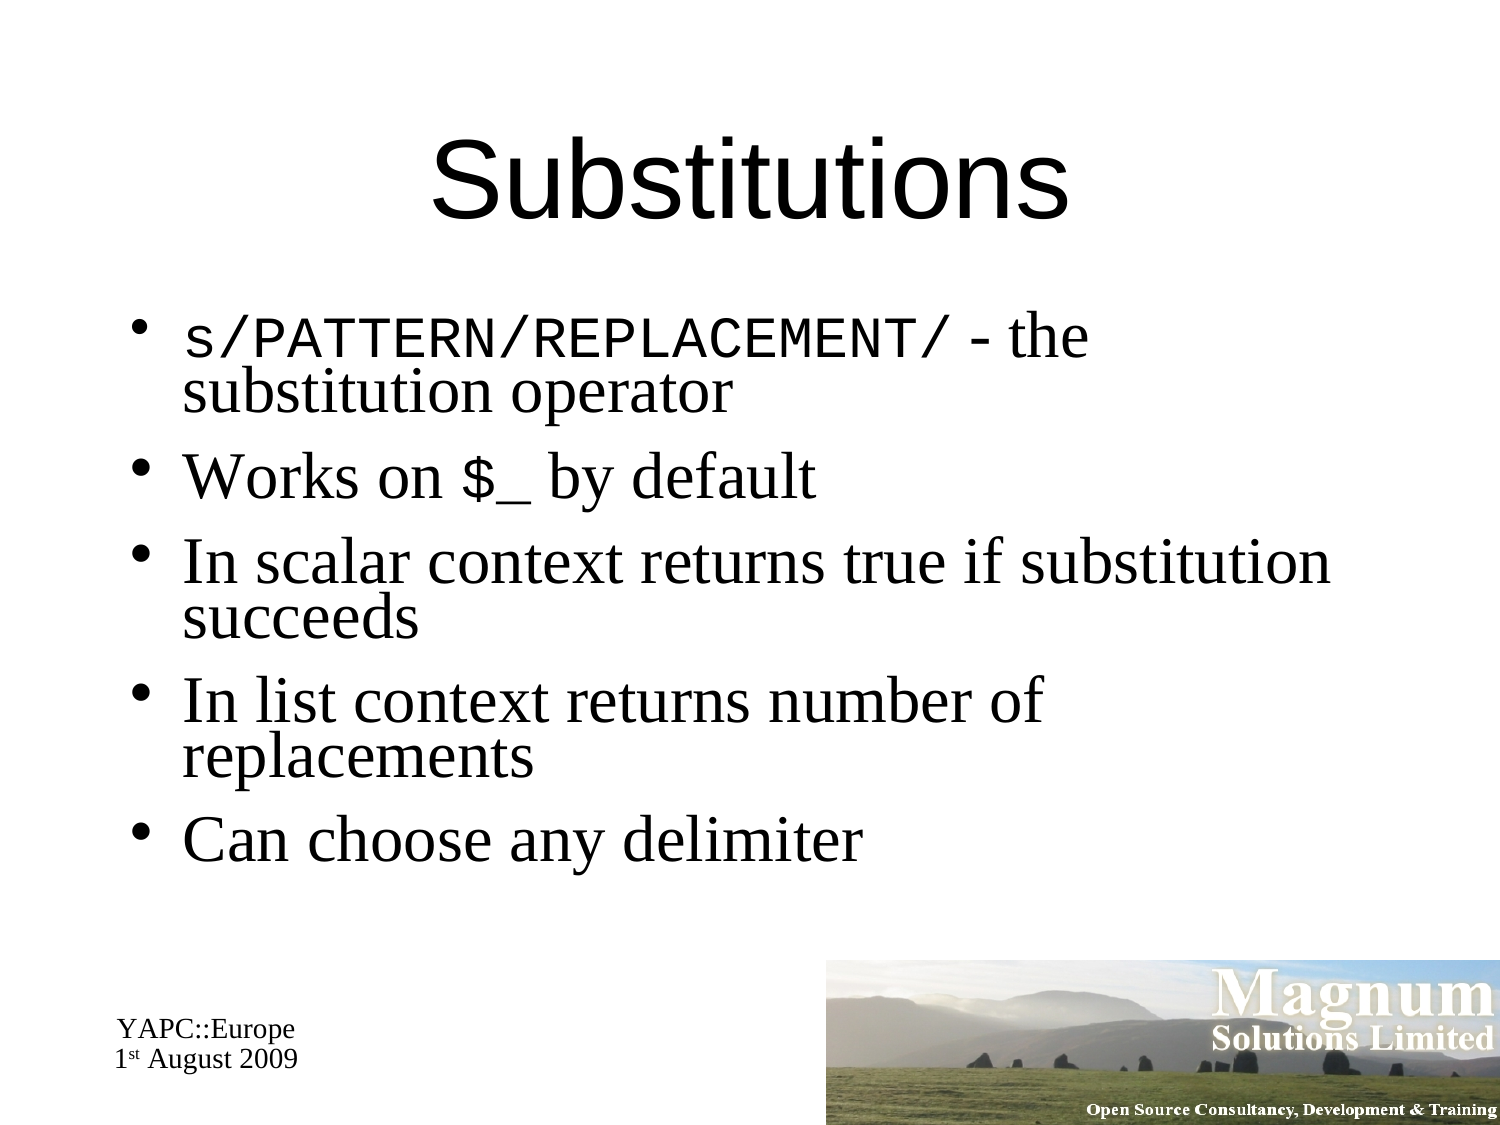

# Substitutions
s/PATTERN/REPLACEMENT/ - the substitution operator
Works on $_ by default
In scalar context returns true if substitution succeeds
In list context returns number of replacements
Can choose any delimiter
109